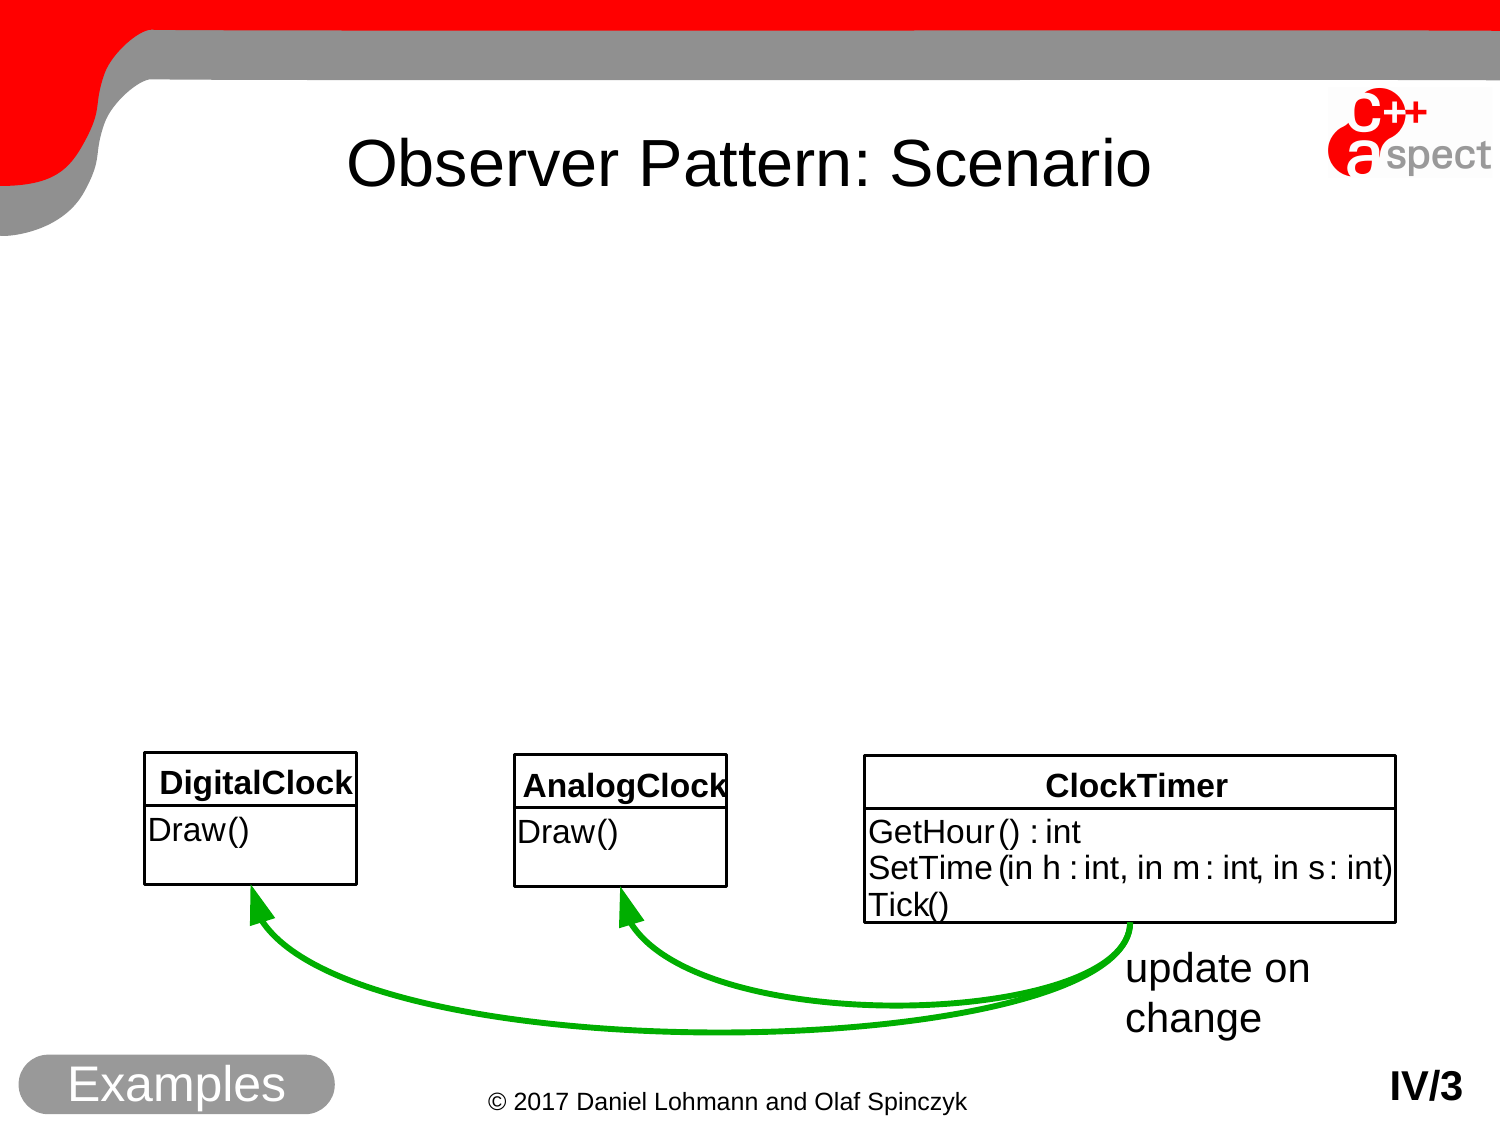

# Observer Pattern: Scenario
DigitalClock
AnalogClock
ClockTimer
Draw
()
Draw
()
GetHour
() :
int
SetTime
(
in h
:
int
,
in m
:
int
,
in s
:
int
)
Tick
()
update on
change